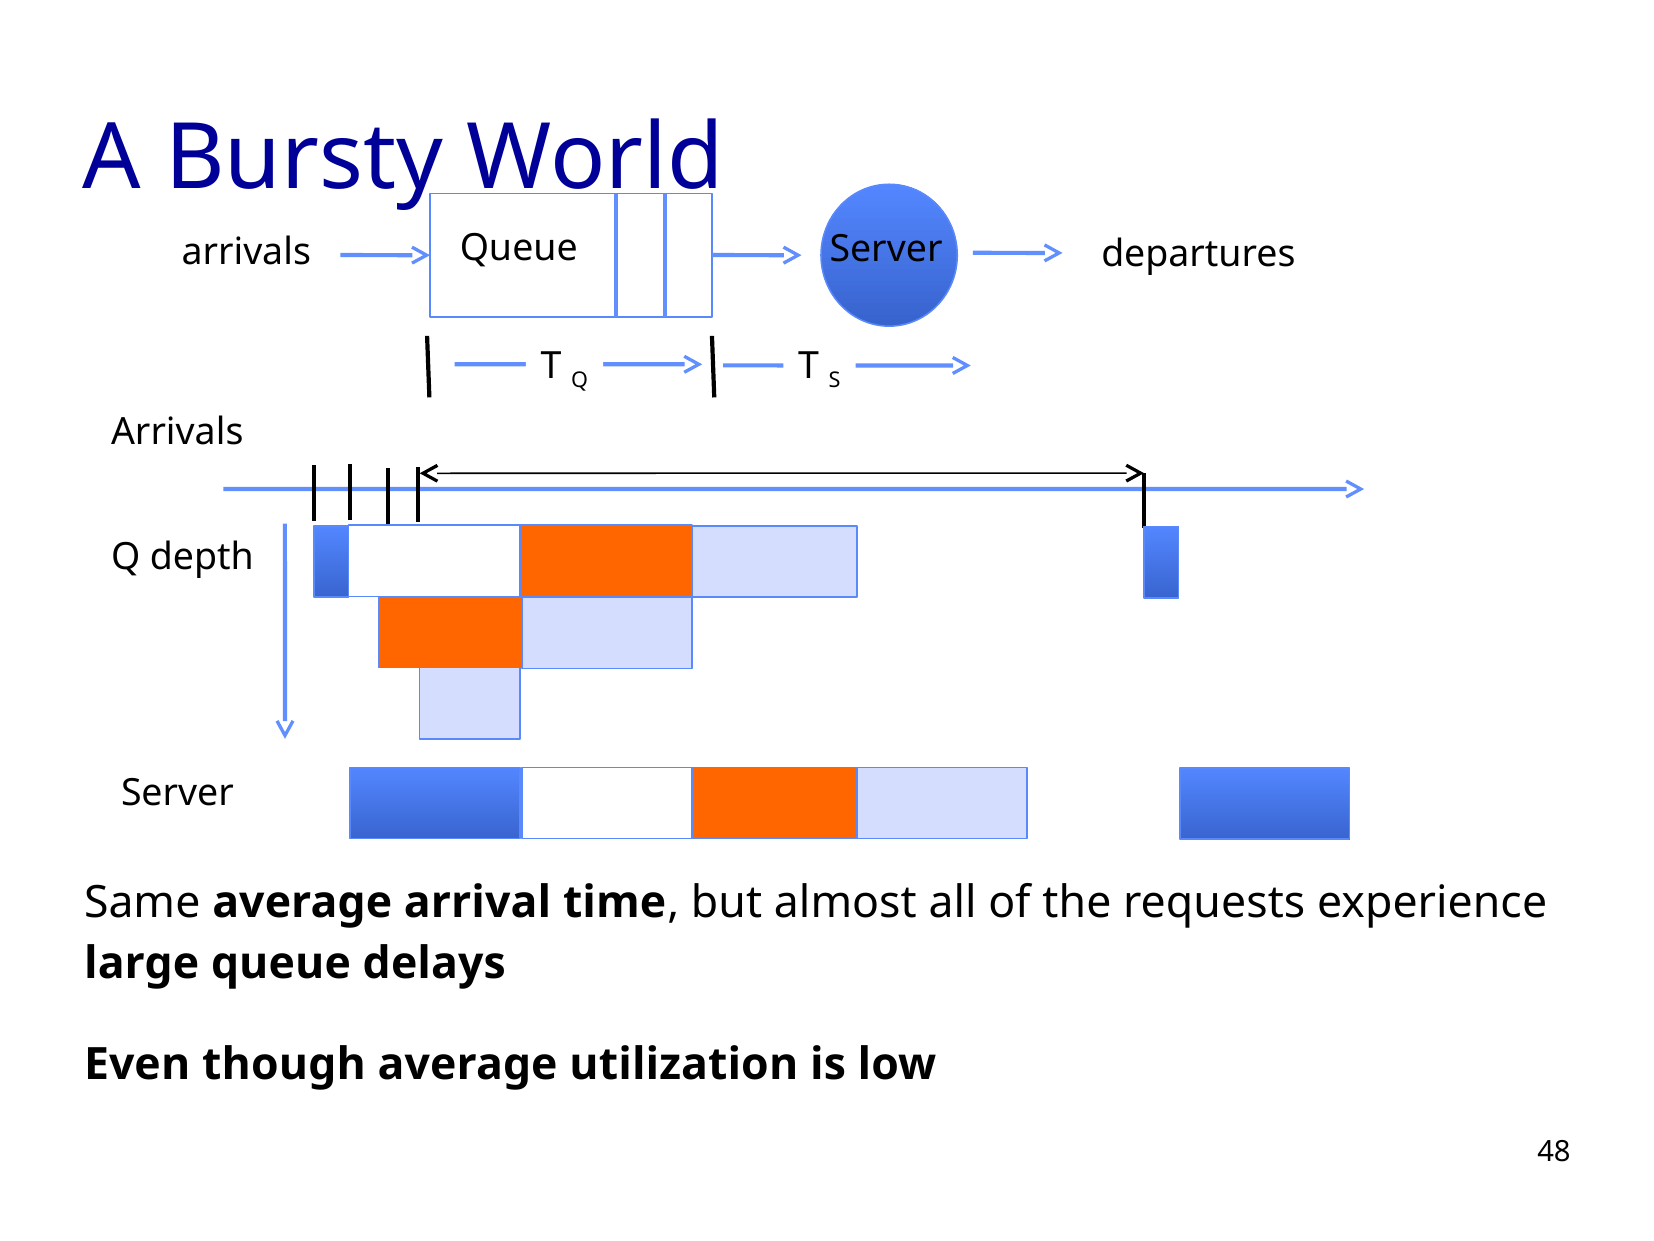

# A Bursty World
Queue
Server
arrivals
departures
T Q
T S
Arrivals
Q depth
Server
Same average arrival time, but almost all of the requests experience large queue delays
Even though average utilization is low
48